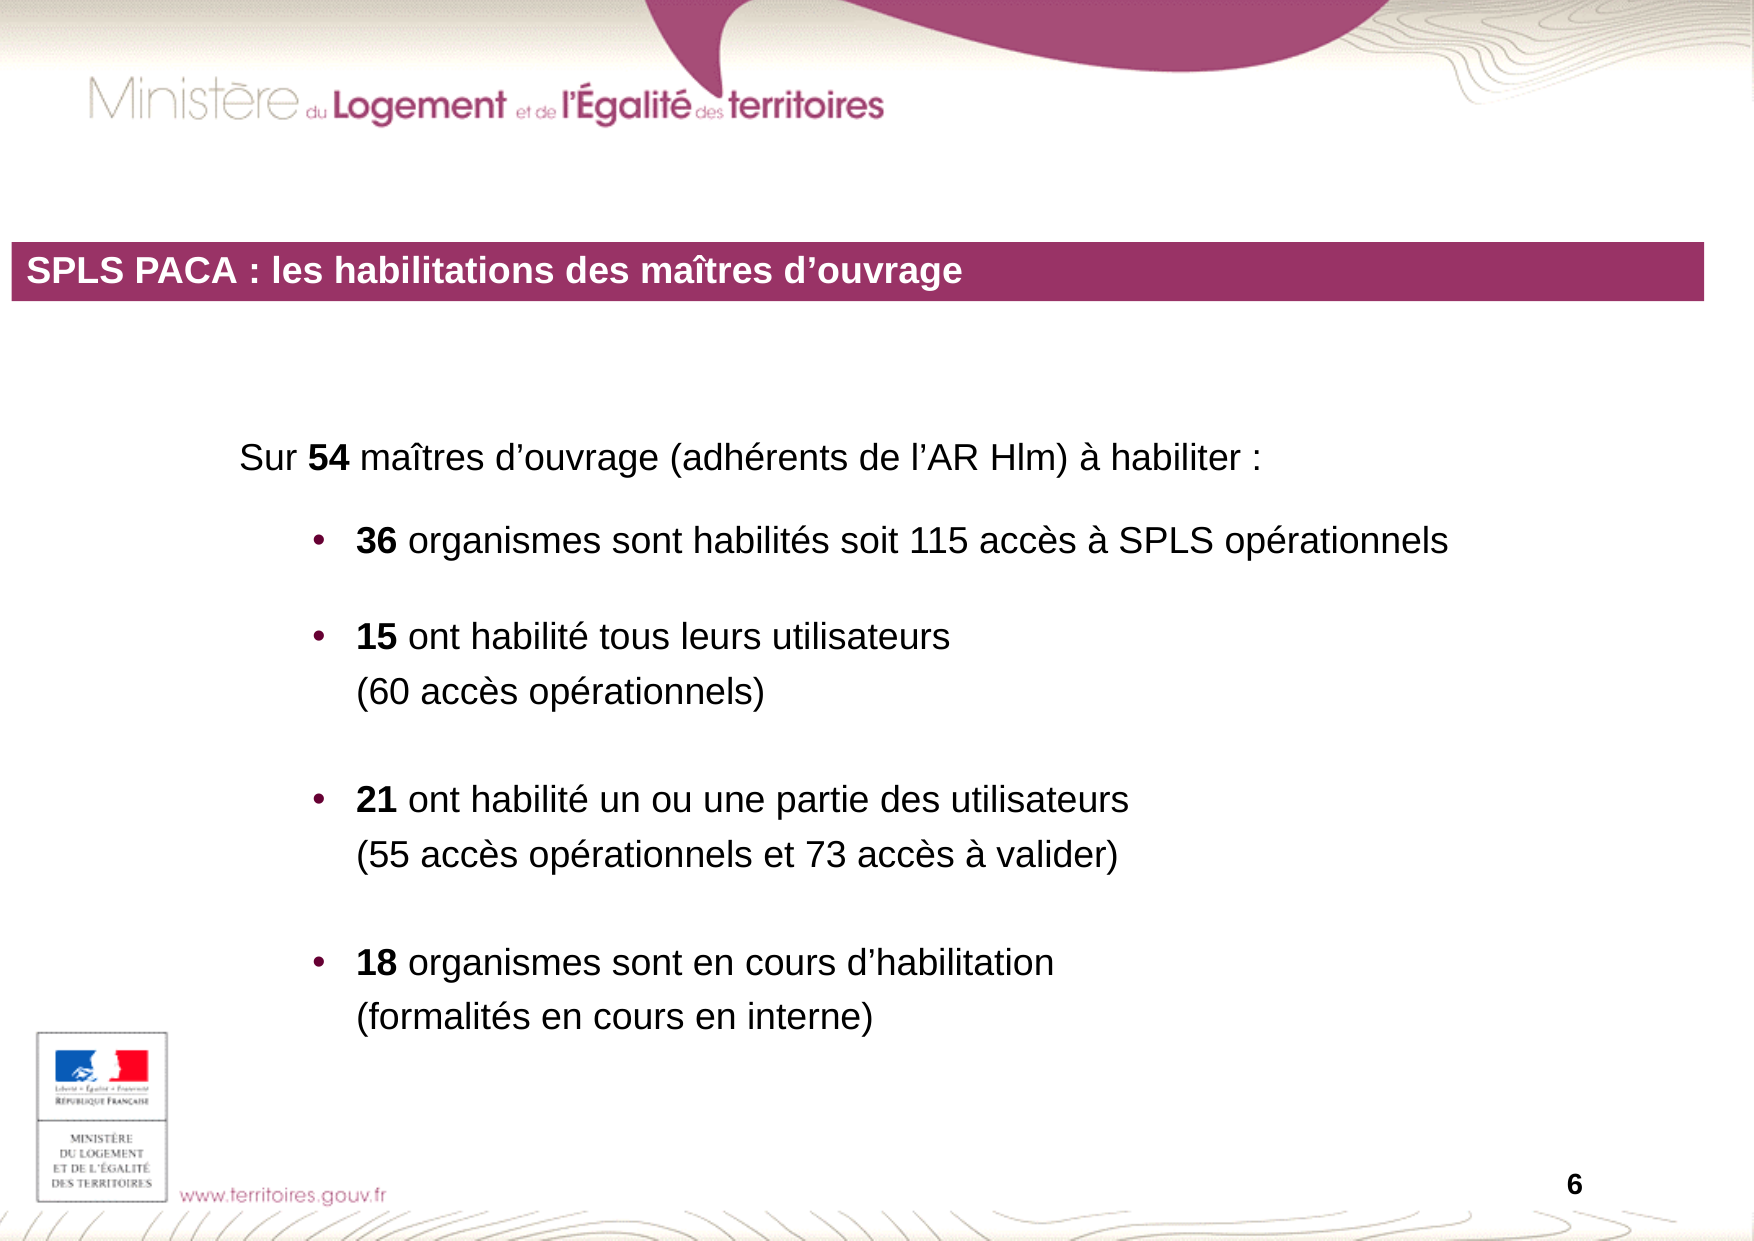

SPLS PACA : les habilitations des maîtres d’ouvrage
Sur 54 maîtres d’ouvrage (adhérents de l’AR Hlm) à habiliter :
36 organismes sont habilités soit 115 accès à SPLS opérationnels
15 ont habilité tous leurs utilisateurs
(60 accès opérationnels)
21 ont habilité un ou une partie des utilisateurs
(55 accès opérationnels et 73 accès à valider)
18 organismes sont en cours d’habilitation
(formalités en cours en interne)